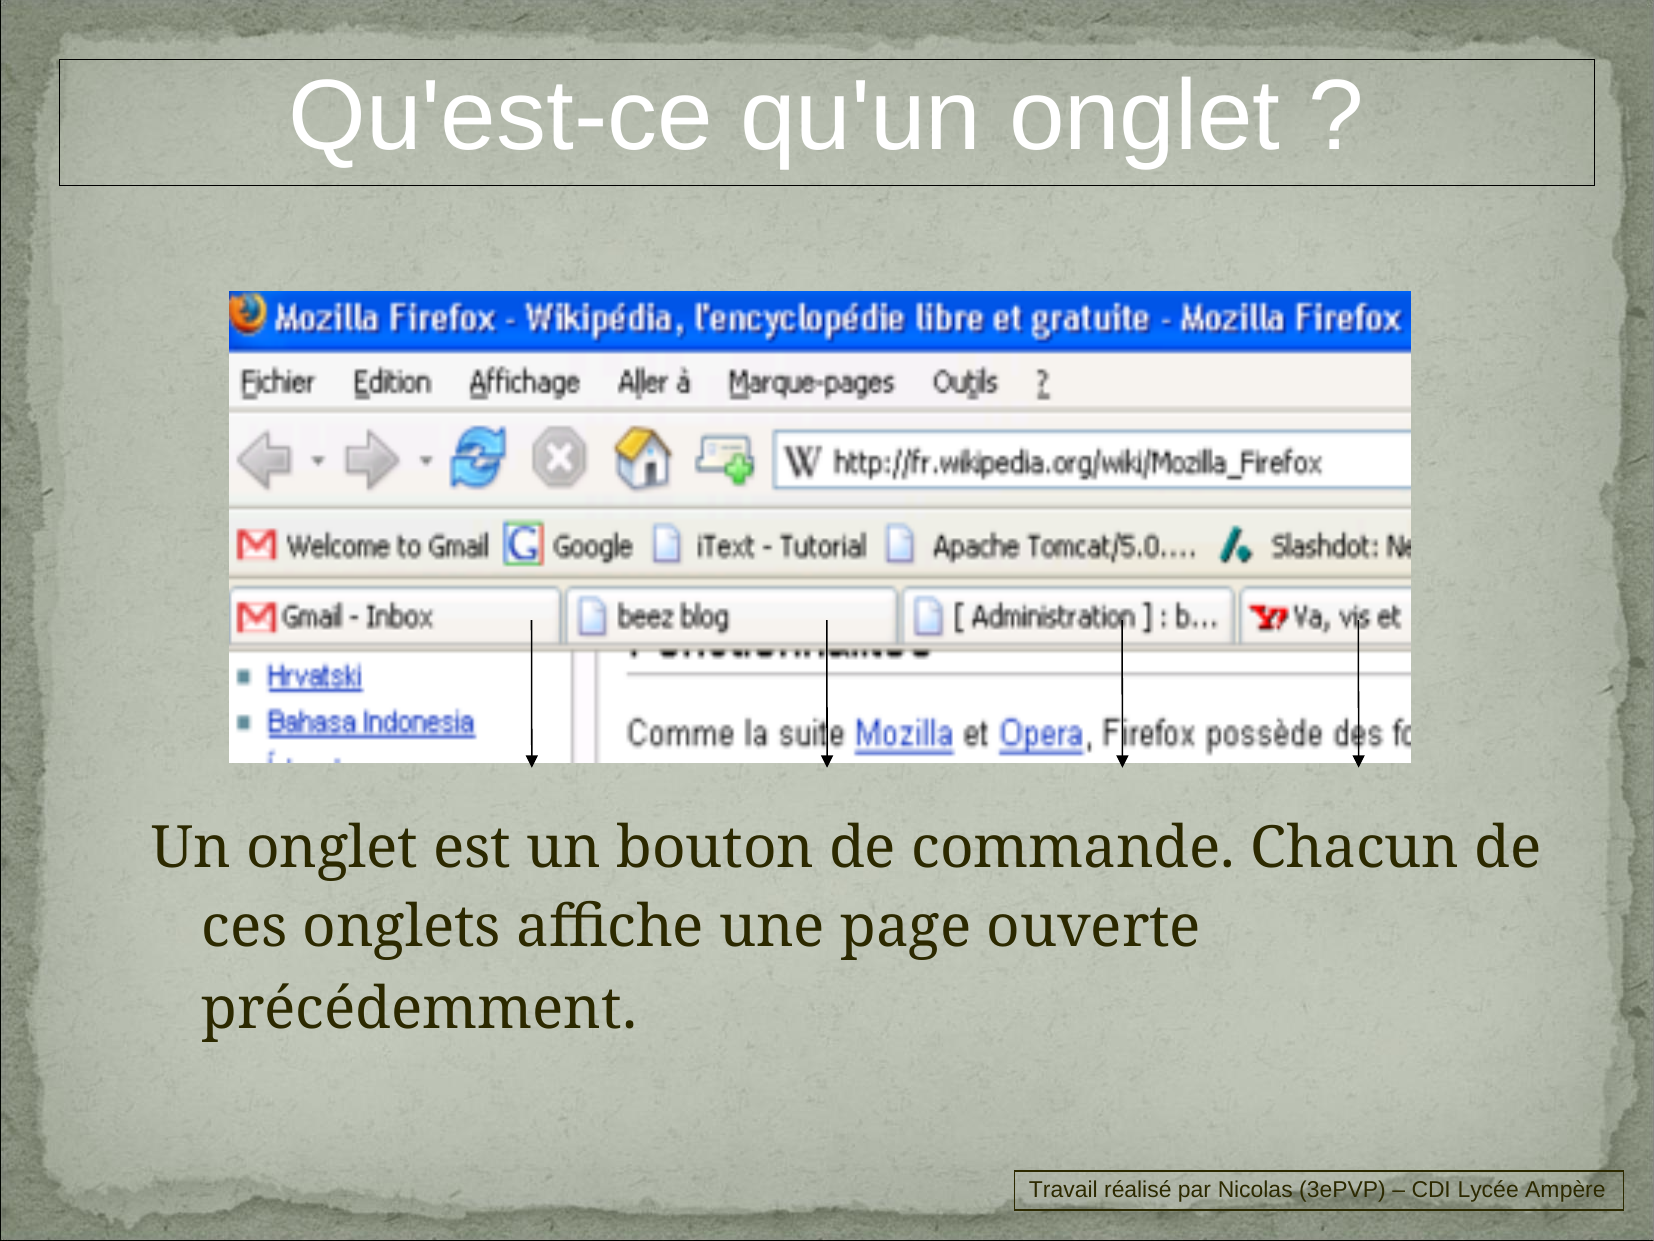

Qu'est-ce qu'un onglet ?
# Un onglet est un bouton de commande. Chacun de ces onglets affiche une page ouverte précédemment.
Travail réalisé par Nicolas (3ePVP) – CDI Lycée Ampère